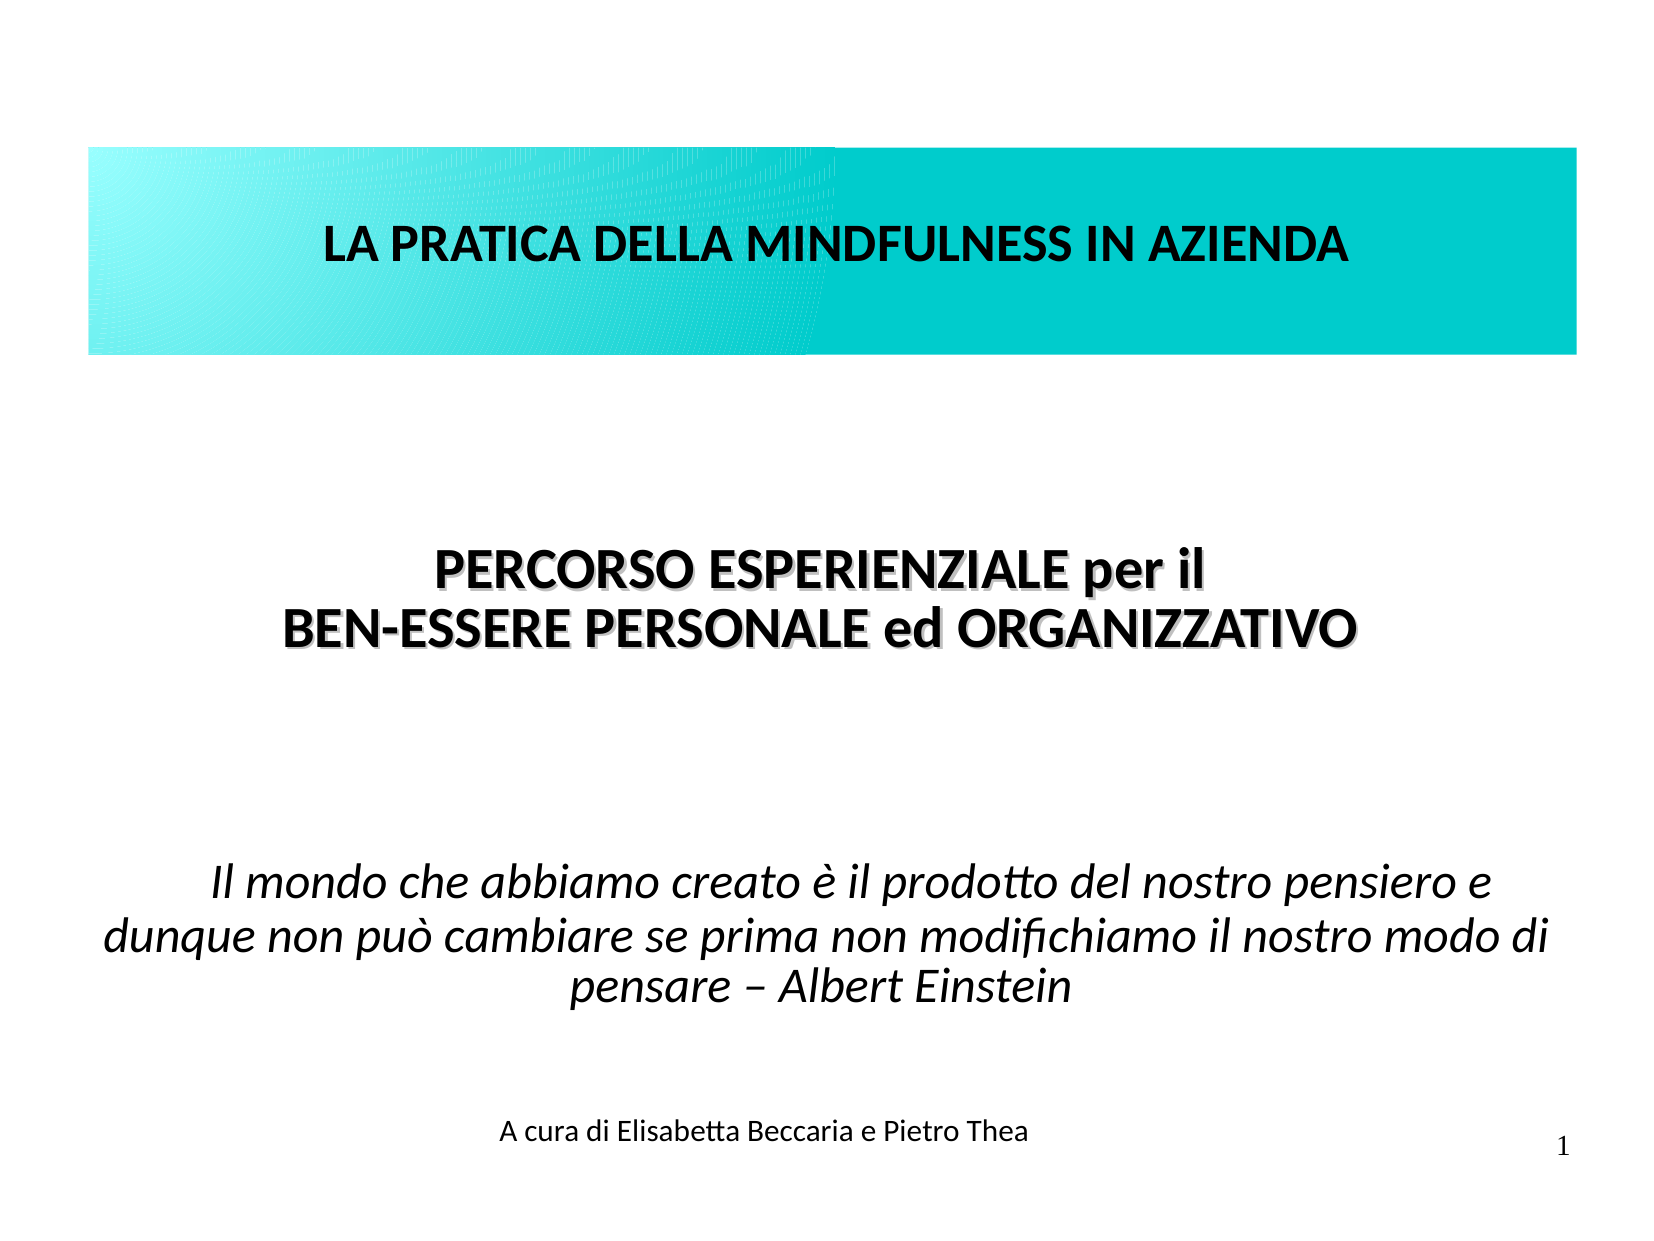

# LA PRATICA DELLA MINDFULNESS IN AZIENDA
PERCORSO ESPERIENZIALE per il
BEN-ESSERE PERSONALE ed ORGANIZZATIVO
 Il mondo che abbiamo creato è il prodotto del nostro pensiero e dunque non può cambiare se prima non modifichiamo il nostro modo di pensare – Albert Einstein
A cura di Elisabetta Beccaria e Pietro Thea
1